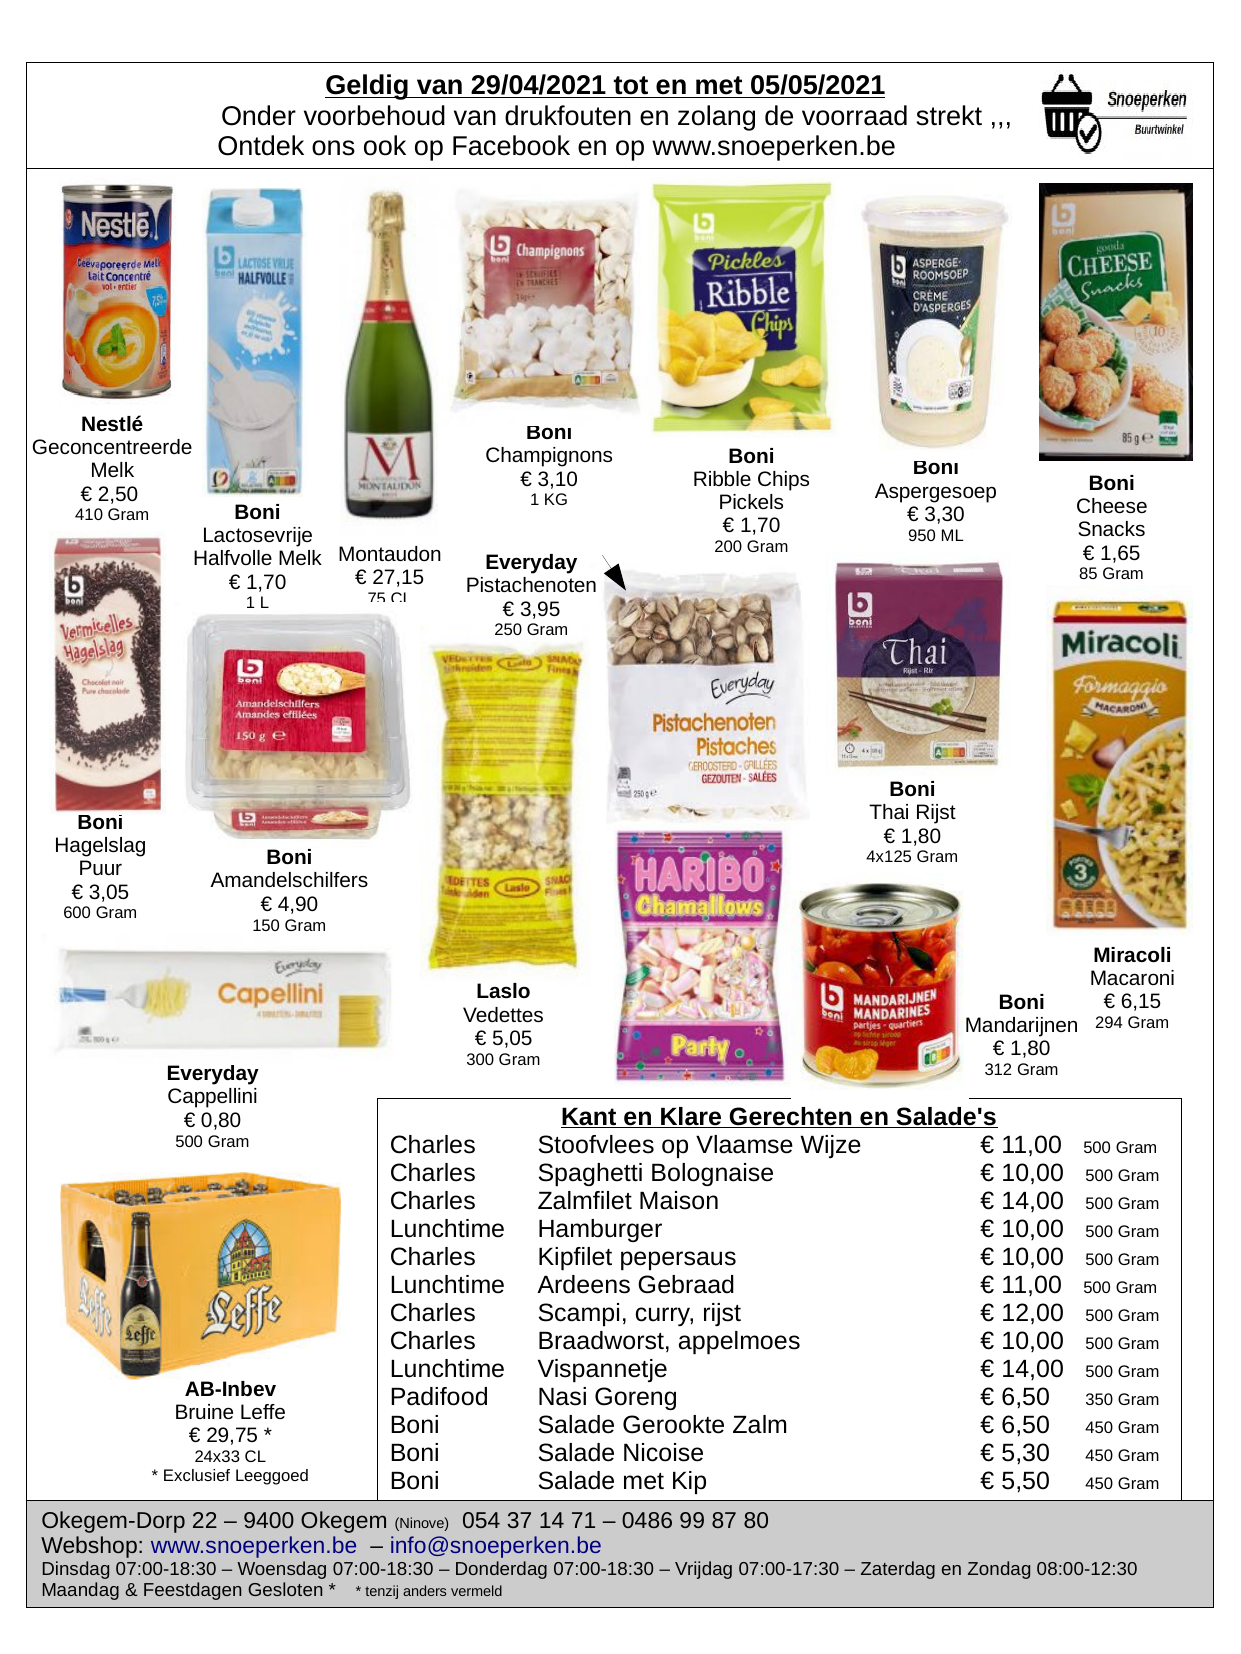

Geldig van 29/04/2021 tot en met 05/05/2021
Onder voorbehoud van drukfouten en zolang de voorraad strekt ,,,
Ontdek ons ook op Facebook en op www.snoeperken.be
Nestlé
Geconcentreerde
Melk
€ 2,50
410 Gram
Boni
Champignons
€ 3,10
1 KG
Boni
Ribble Chips
Pickels
€ 1,70
200 Gram
Boni
Aspergesoep
€ 3,30
950 ML
Boni
Cheese
Snacks
€ 1,65
85 Gram
Boni
Lactosevrije
Halfvolle Melk
€ 1,70
1 L
Montaudon
€ 27,15
75 CL
Everyday
Pistachenoten
€ 3,95
250 Gram
Boni
Thai Rijst
€ 1,80
4x125 Gram
Boni
Hagelslag
Puur
€ 3,05
600 Gram
Everyday
Gerookte Zalm
€ 4,95
400 Gram
Boni
Amandelschilfers
€ 4,90
150 Gram
Boni
Wraps
€ 1,95
370 Gram
Boni
Melocake's
€ 2,95
340 Gram
Miracoli
Macaroni
€ 6,15
294 Gram
Laslo
Vedettes
€ 5,05
300 Gram
Boni
Mandarijnen
€ 1,80
312 Gram
Everyday
Cappellini
€ 0,80
500 Gram
Glorix
 Bleek & Javel
€ 2,95
1 Liter
Liebig
Aspergesoep
€ 5,55
1 Liter
Kant en Klare Gerechten en Salade's
Charles	Stoofvlees op Vlaamse Wijze		€ 11,00 500 Gram
Charles	Spaghetti Bolognaise			€ 10,00 500 Gram
Charles	Zalmfilet Maison				€ 14,00 500 Gram
Lunchtime	Hamburger					€ 10,00 500 Gram
Charles	Kipfilet pepersaus				€ 10,00 500 Gram
Lunchtime	Ardeens Gebraad				€ 11,00 500 Gram
Charles	Scampi, curry, rijst				€ 12,00 500 Gram
Charles	Braadworst, appelmoes			€ 10,00 500 Gram
Lunchtime	Vispannetje					€ 14,00 500 Gram
Padifood	Nasi Goreng					€ 6,50 350 Gram
Boni		Salade Gerookte Zalm			€ 6,50 450 Gram
Boni		Salade Nicoise				€ 5,30 450 Gram
Boni		Salade met Kip				€ 5,50 450 Gram
Boni
Roodbaarsfilet
€ 17,55
1 KG
AB-Inbev
Bruine Leffe
€ 29,75 *
24x33 CL
* Exclusief Leeggoed
Okegem-Dorp 22 – 9400 Okegem (Ninove) 054 37 14 71 – 0486 99 87 80
Webshop: www.snoeperken.be – info@snoeperken.be
Dinsdag 07:00-18:30 – Woensdag 07:00-18:30 – Donderdag 07:00-18:30 – Vrijdag 07:00-17:30 – Zaterdag en Zondag 08:00-12:30
Maandag & Feestdagen Gesloten * * tenzij anders vermeld